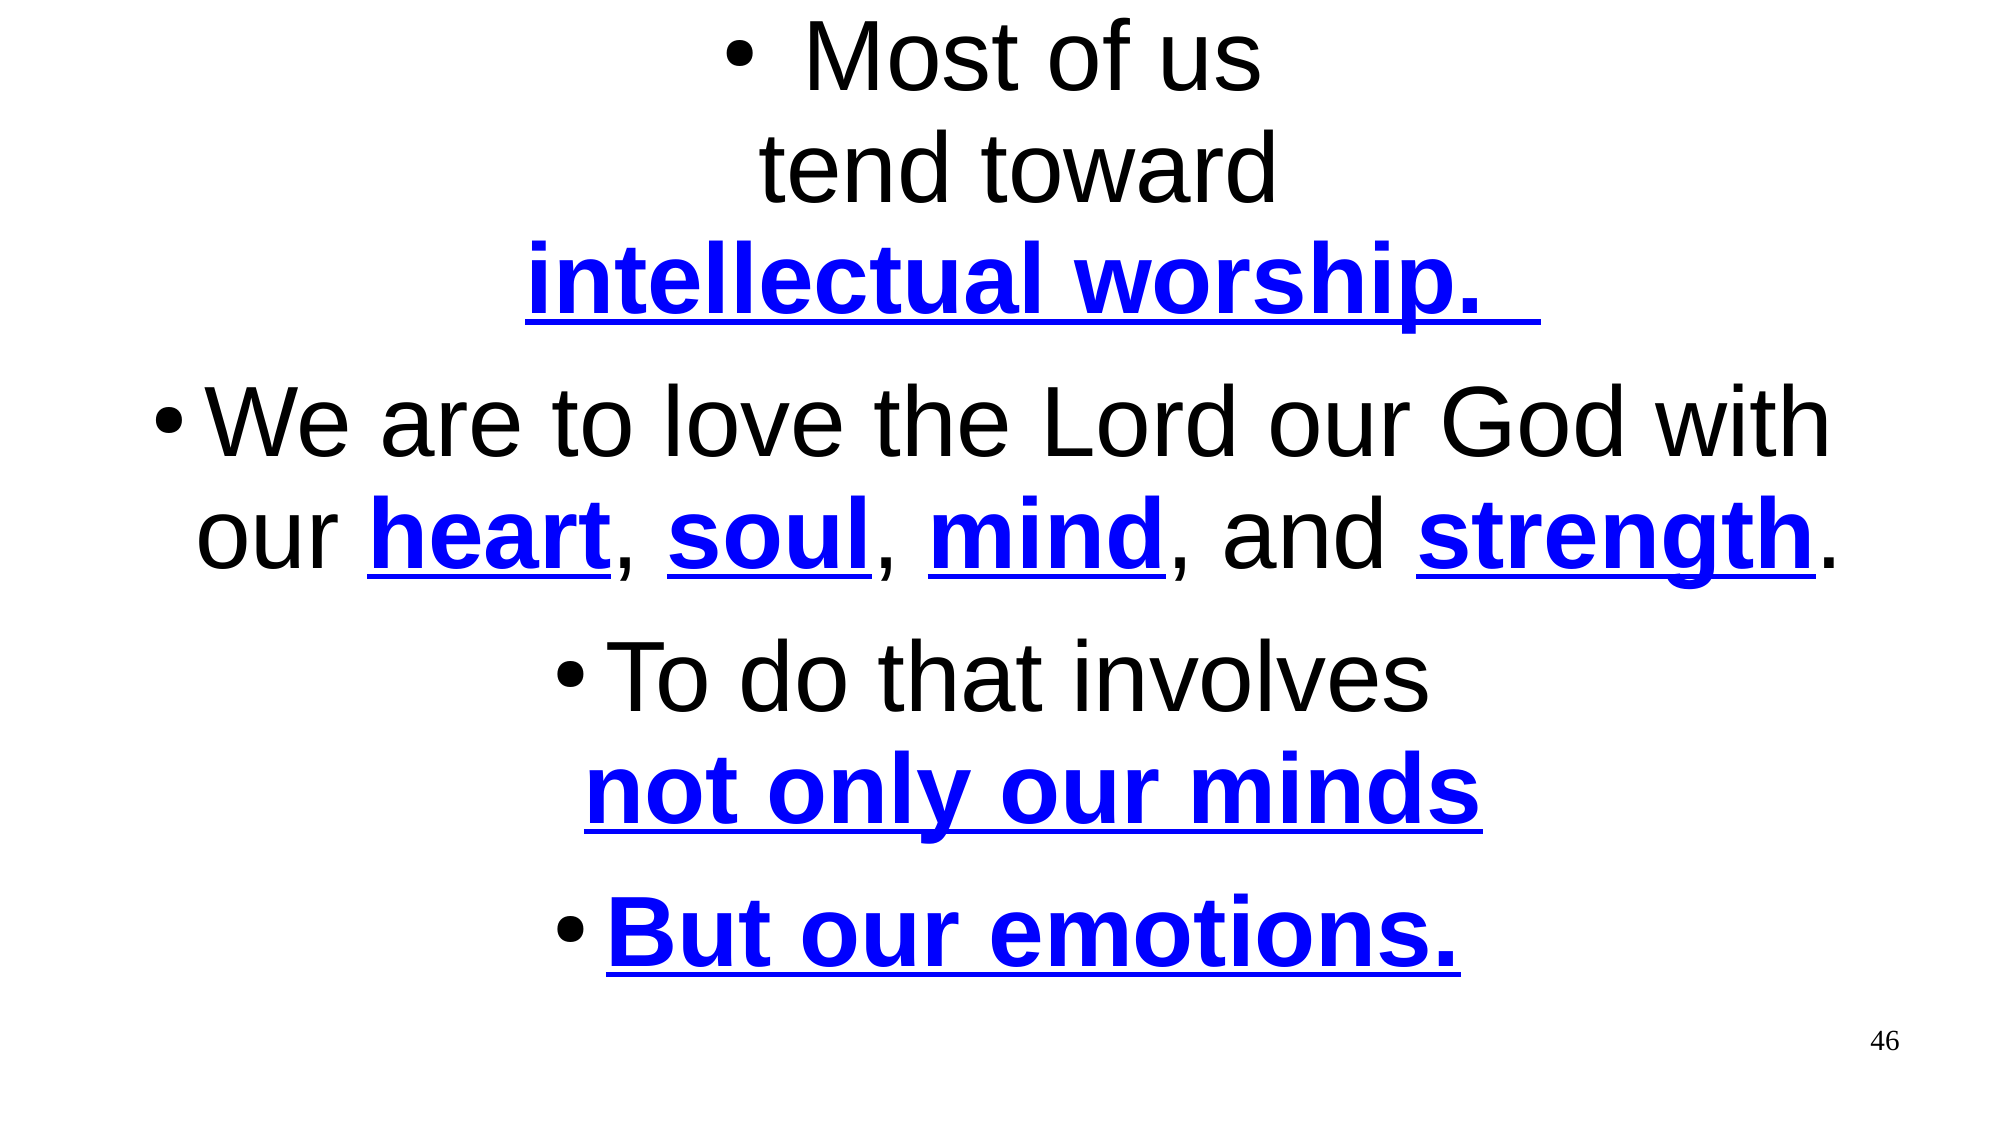

# Most of us tend toward intellectual worship.
We are to love the Lord our God with
our heart, soul, mind, and strength.
To do that involves
not only our minds
But our emotions.
46